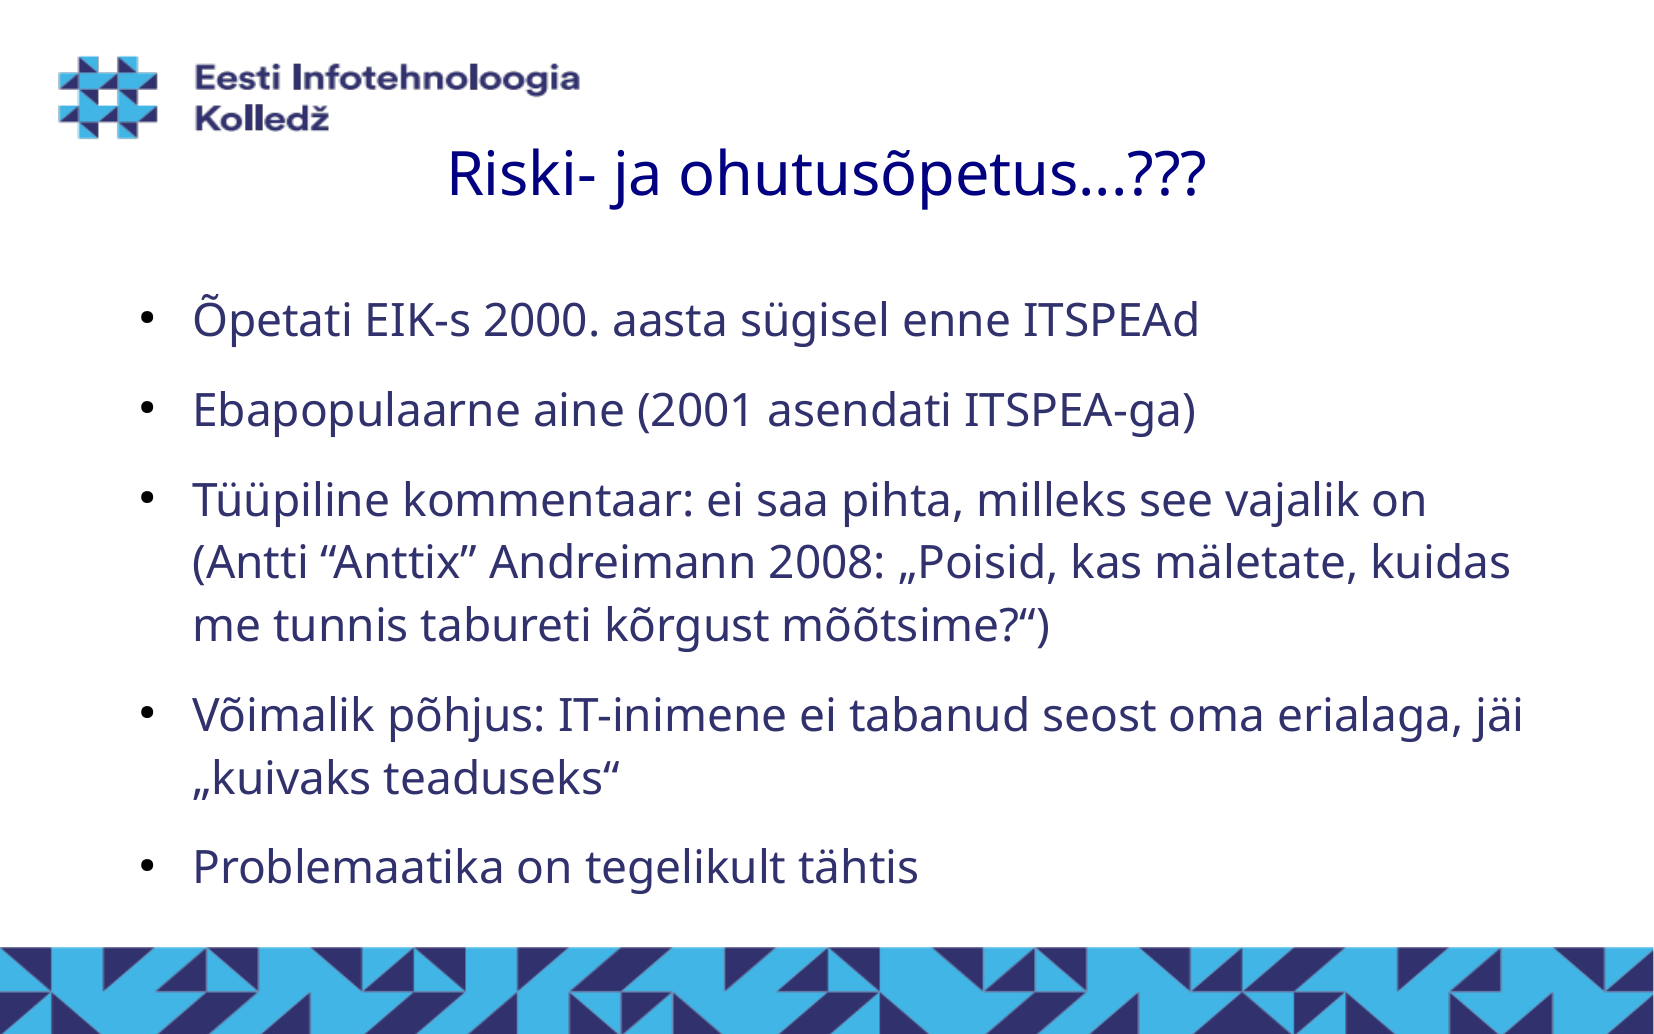

# Riski- ja ohutusõpetus...???
Õpetati EIK-s 2000. aasta sügisel enne ITSPEAd
Ebapopulaarne aine (2001 asendati ITSPEA-ga)
Tüüpiline kommentaar: ei saa pihta, milleks see vajalik on (Antti “Anttix” Andreimann 2008: „Poisid, kas mäletate, kuidas me tunnis tabureti kõrgust mõõtsime?“)
Võimalik põhjus: IT-inimene ei tabanud seost oma erialaga, jäi „kuivaks teaduseks“
Problemaatika on tegelikult tähtis